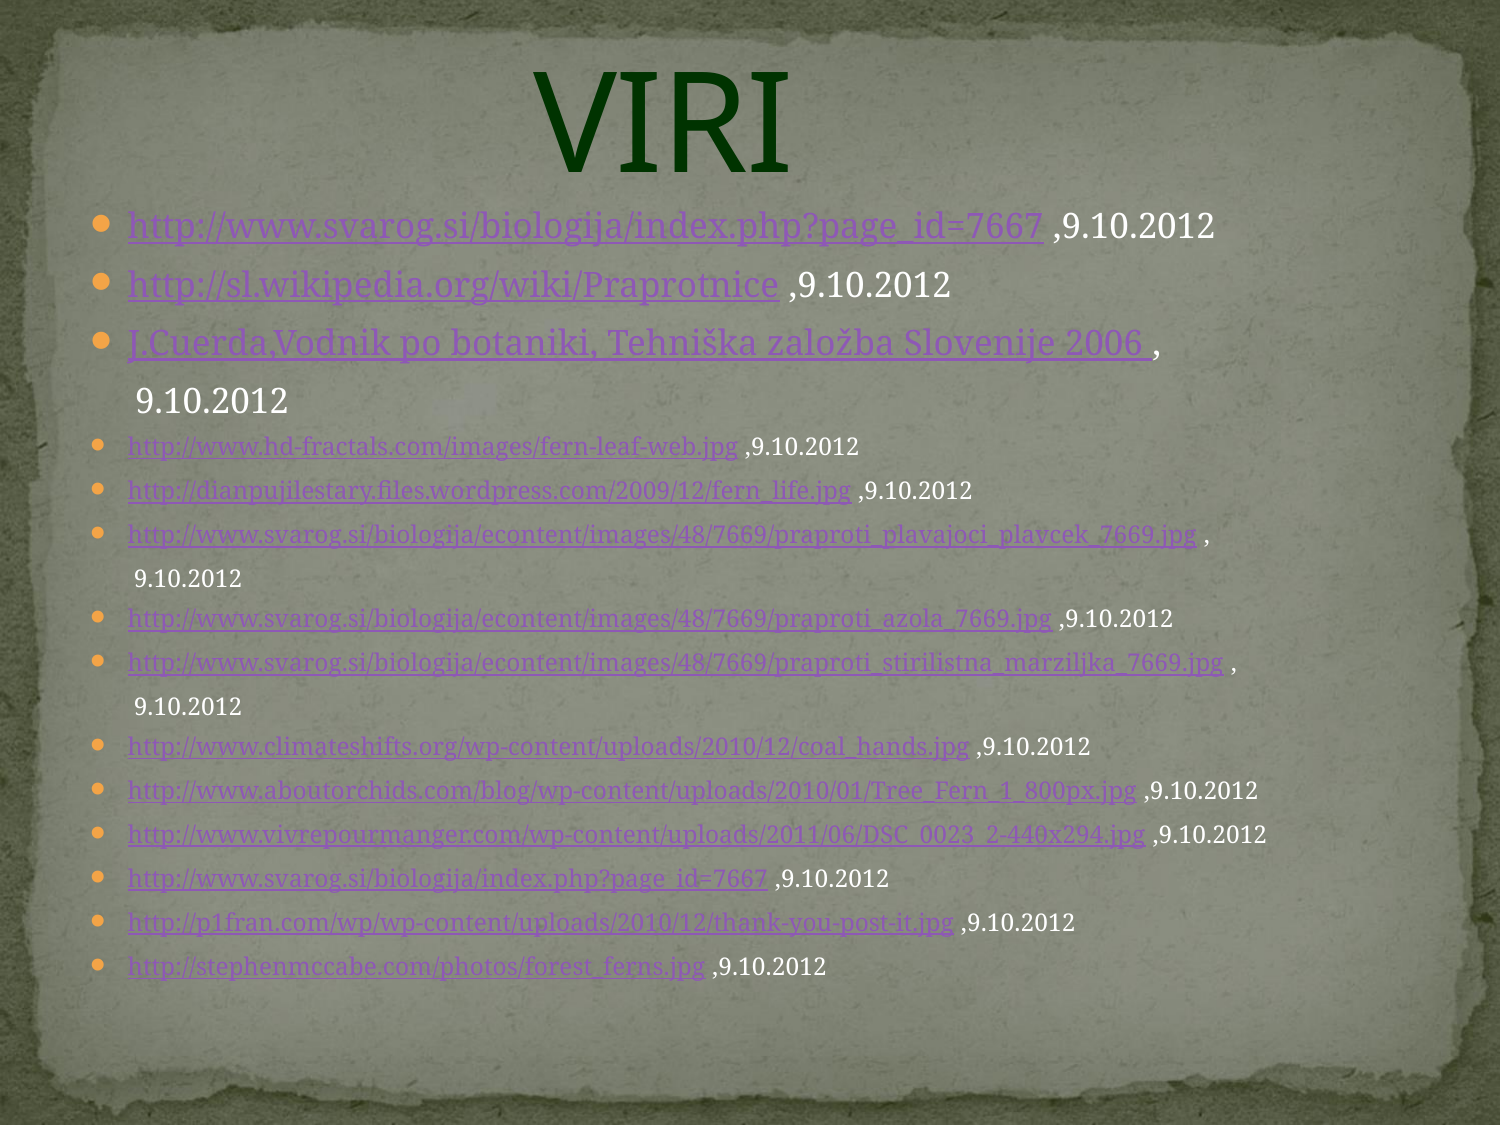

VIRI
# http://www.svarog.si/biologija/index.php?page_id=7667 ,9.10.2012
http://sl.wikipedia.org/wiki/Praprotnice ,9.10.2012
J.Cuerda,Vodnik po botaniki, Tehniška založba Slovenije 2006 ,
 9.10.2012
http://www.hd-fractals.com/images/fern-leaf-web.jpg ,9.10.2012
http://dianpujilestary.files.wordpress.com/2009/12/fern_life.jpg ,9.10.2012
http://www.svarog.si/biologija/econtent/images/48/7669/praproti_plavajoci_plavcek_7669.jpg ,
 9.10.2012
http://www.svarog.si/biologija/econtent/images/48/7669/praproti_azola_7669.jpg ,9.10.2012
http://www.svarog.si/biologija/econtent/images/48/7669/praproti_stirilistna_marziljka_7669.jpg ,
 9.10.2012
http://www.climateshifts.org/wp-content/uploads/2010/12/coal_hands.jpg ,9.10.2012
http://www.aboutorchids.com/blog/wp-content/uploads/2010/01/Tree_Fern_1_800px.jpg ,9.10.2012
http://www.vivrepourmanger.com/wp-content/uploads/2011/06/DSC_0023_2-440x294.jpg ,9.10.2012
http://www.svarog.si/biologija/index.php?page_id=7667 ,9.10.2012
http://p1fran.com/wp/wp-content/uploads/2010/12/thank-you-post-it.jpg ,9.10.2012
http://stephenmccabe.com/photos/forest_ferns.jpg ,9.10.2012